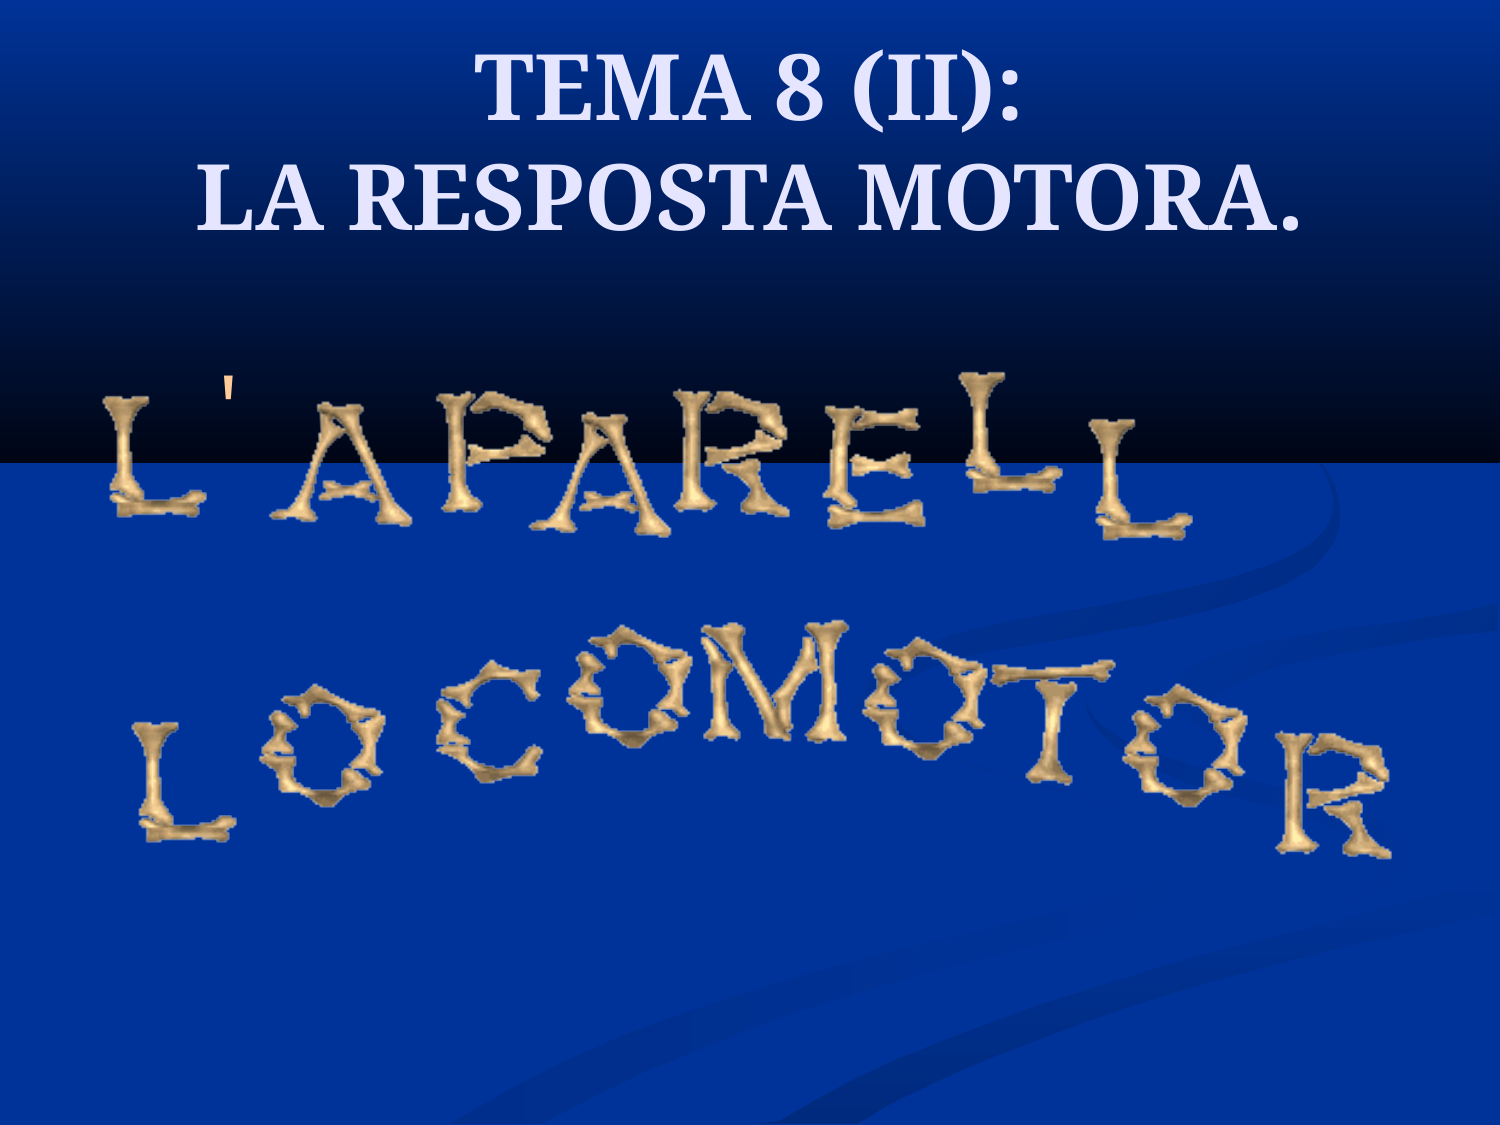

# TEMA 8 (II): LA RESPOSTA MOTORA.
'